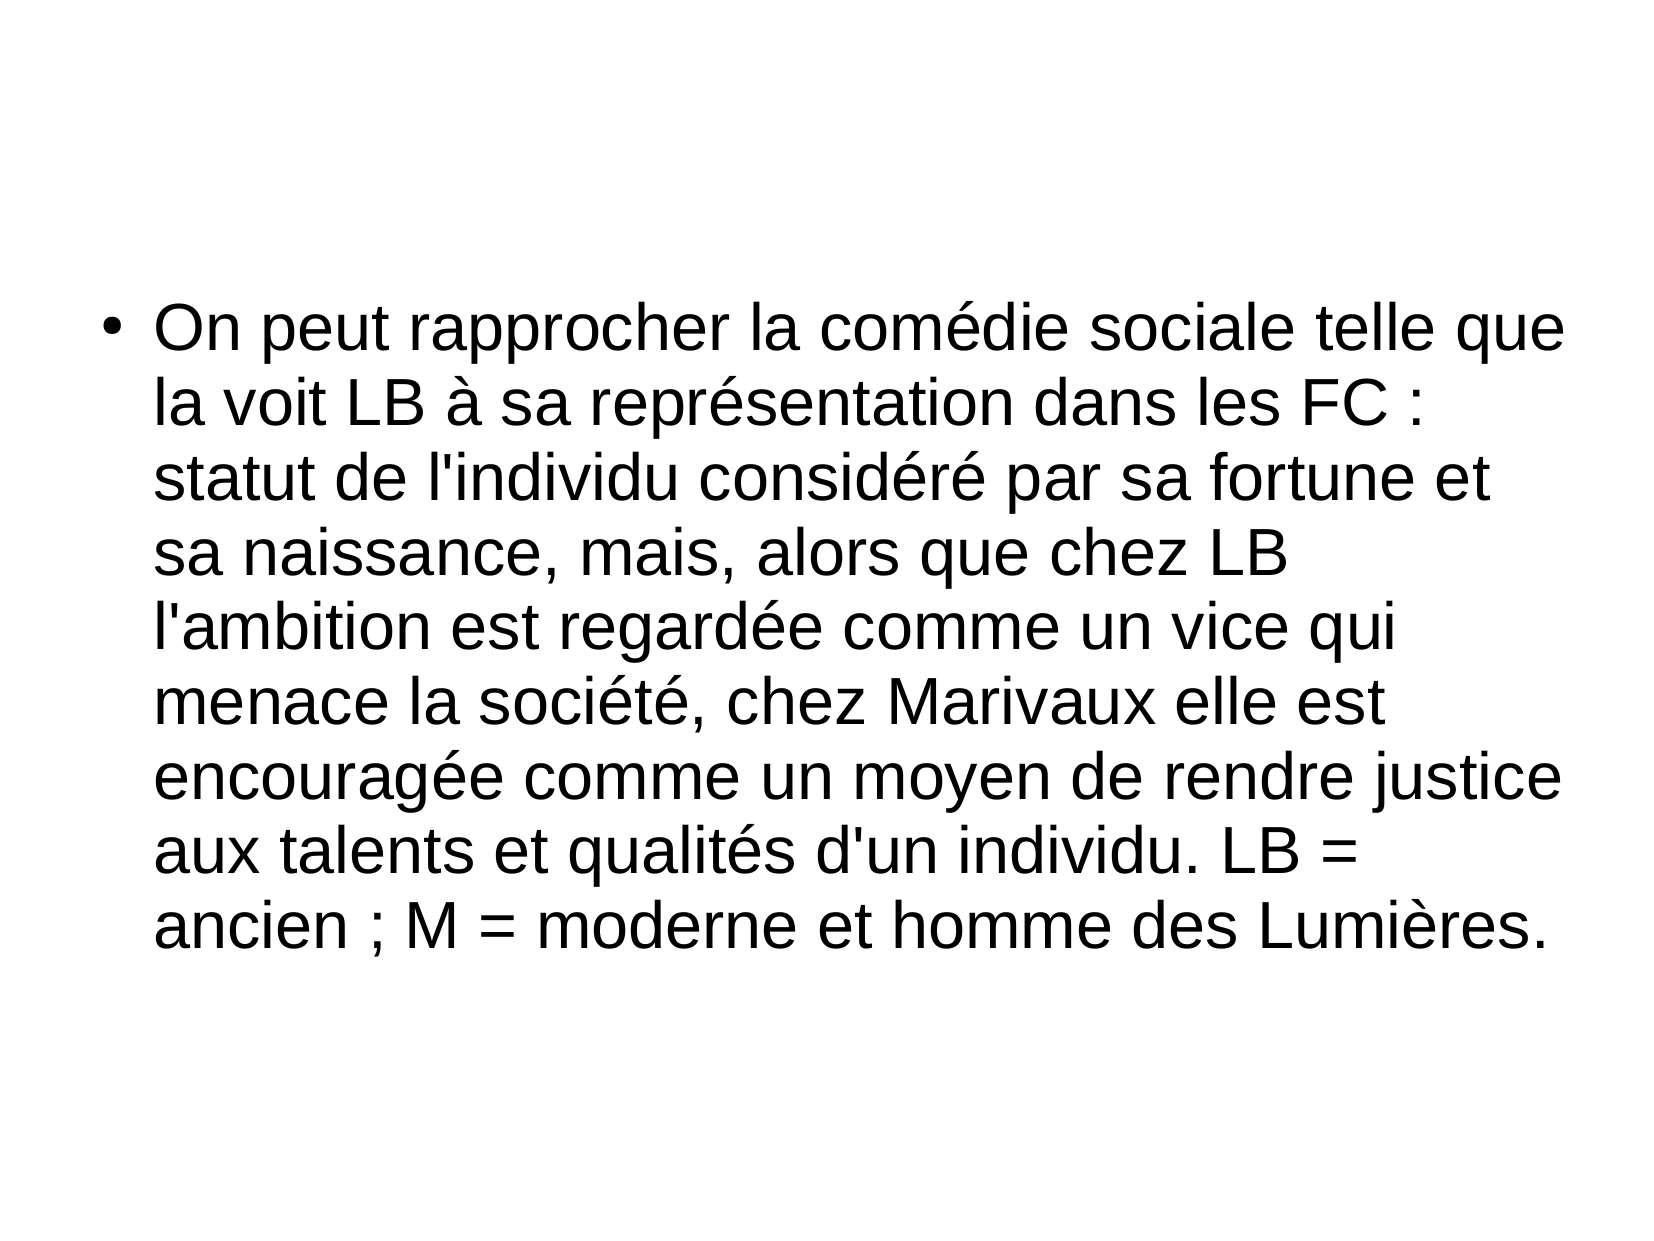

#
On peut rapprocher la comédie sociale telle que la voit LB à sa représentation dans les FC : statut de l'individu considéré par sa fortune et sa naissance, mais, alors que chez LB l'ambition est regardée comme un vice qui menace la société, chez Marivaux elle est encouragée comme un moyen de rendre justice aux talents et qualités d'un individu. LB = ancien ; M = moderne et homme des Lumières.